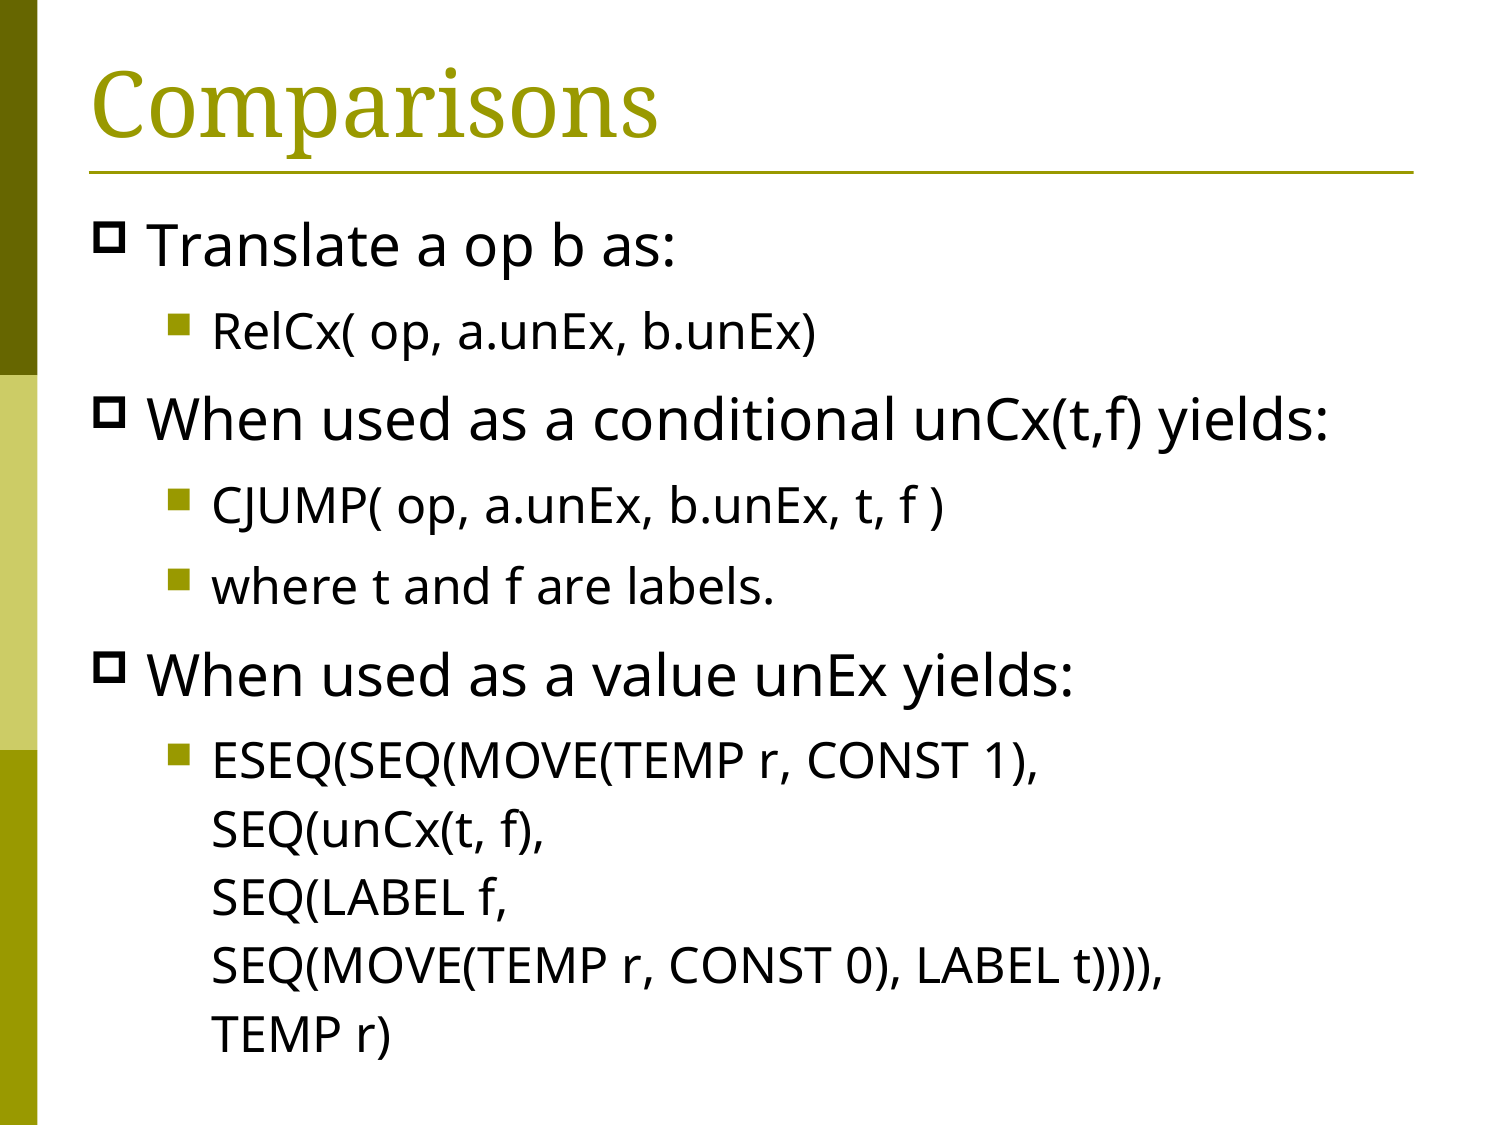

# Comparisons
Translate a op b as:
RelCx( op, a.unEx, b.unEx)
When used as a conditional unCx(t,f) yields:
CJUMP( op, a.unEx, b.unEx, t, f )
where t and f are labels.
When used as a value unEx yields:
ESEQ(SEQ(MOVE(TEMP r, CONST 1),
SEQ(unCx(t, f),
SEQ(LABEL f,
SEQ(MOVE(TEMP r, CONST 0), LABEL t)))),
TEMP r)